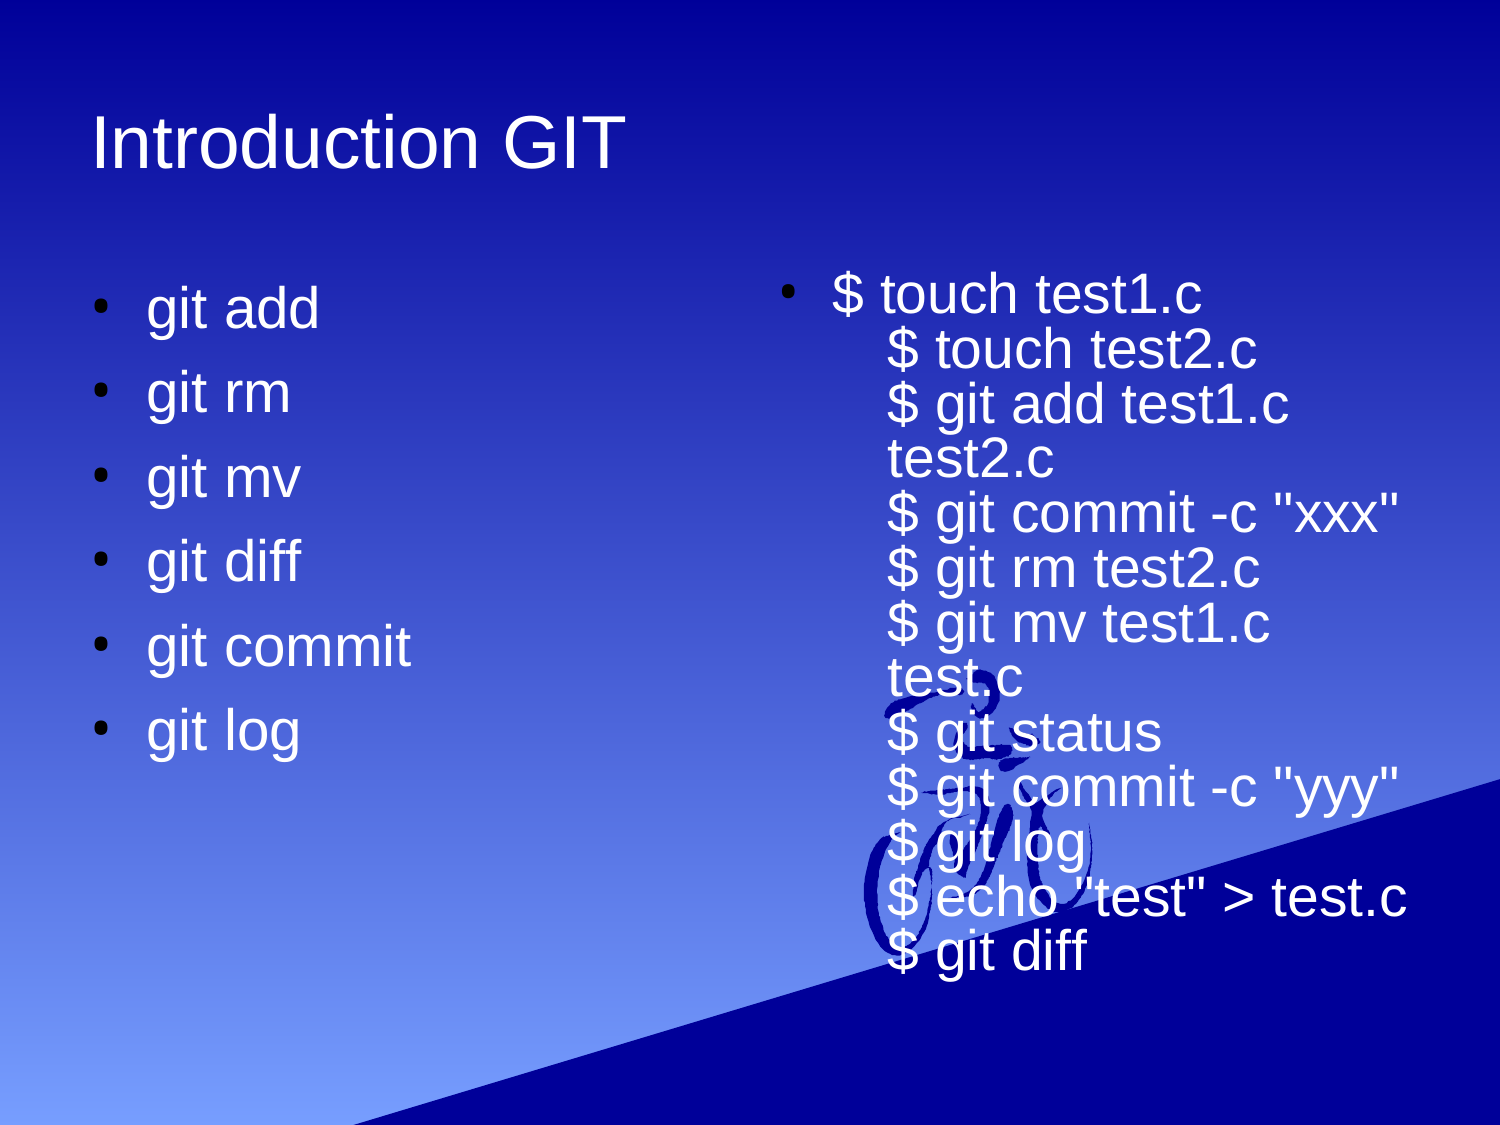

# Introduction GIT
git add
git rm
git mv
git diff
git commit
git log
$ touch test1.c
$ touch test2.c
$ git add test1.c test2.c
$ git commit -c "xxx"
$ git rm test2.c
$ git mv test1.c test.c
$ git status
$ git commit -c "yyy"
$ git log
$ echo "test" > test.c
$ git diff